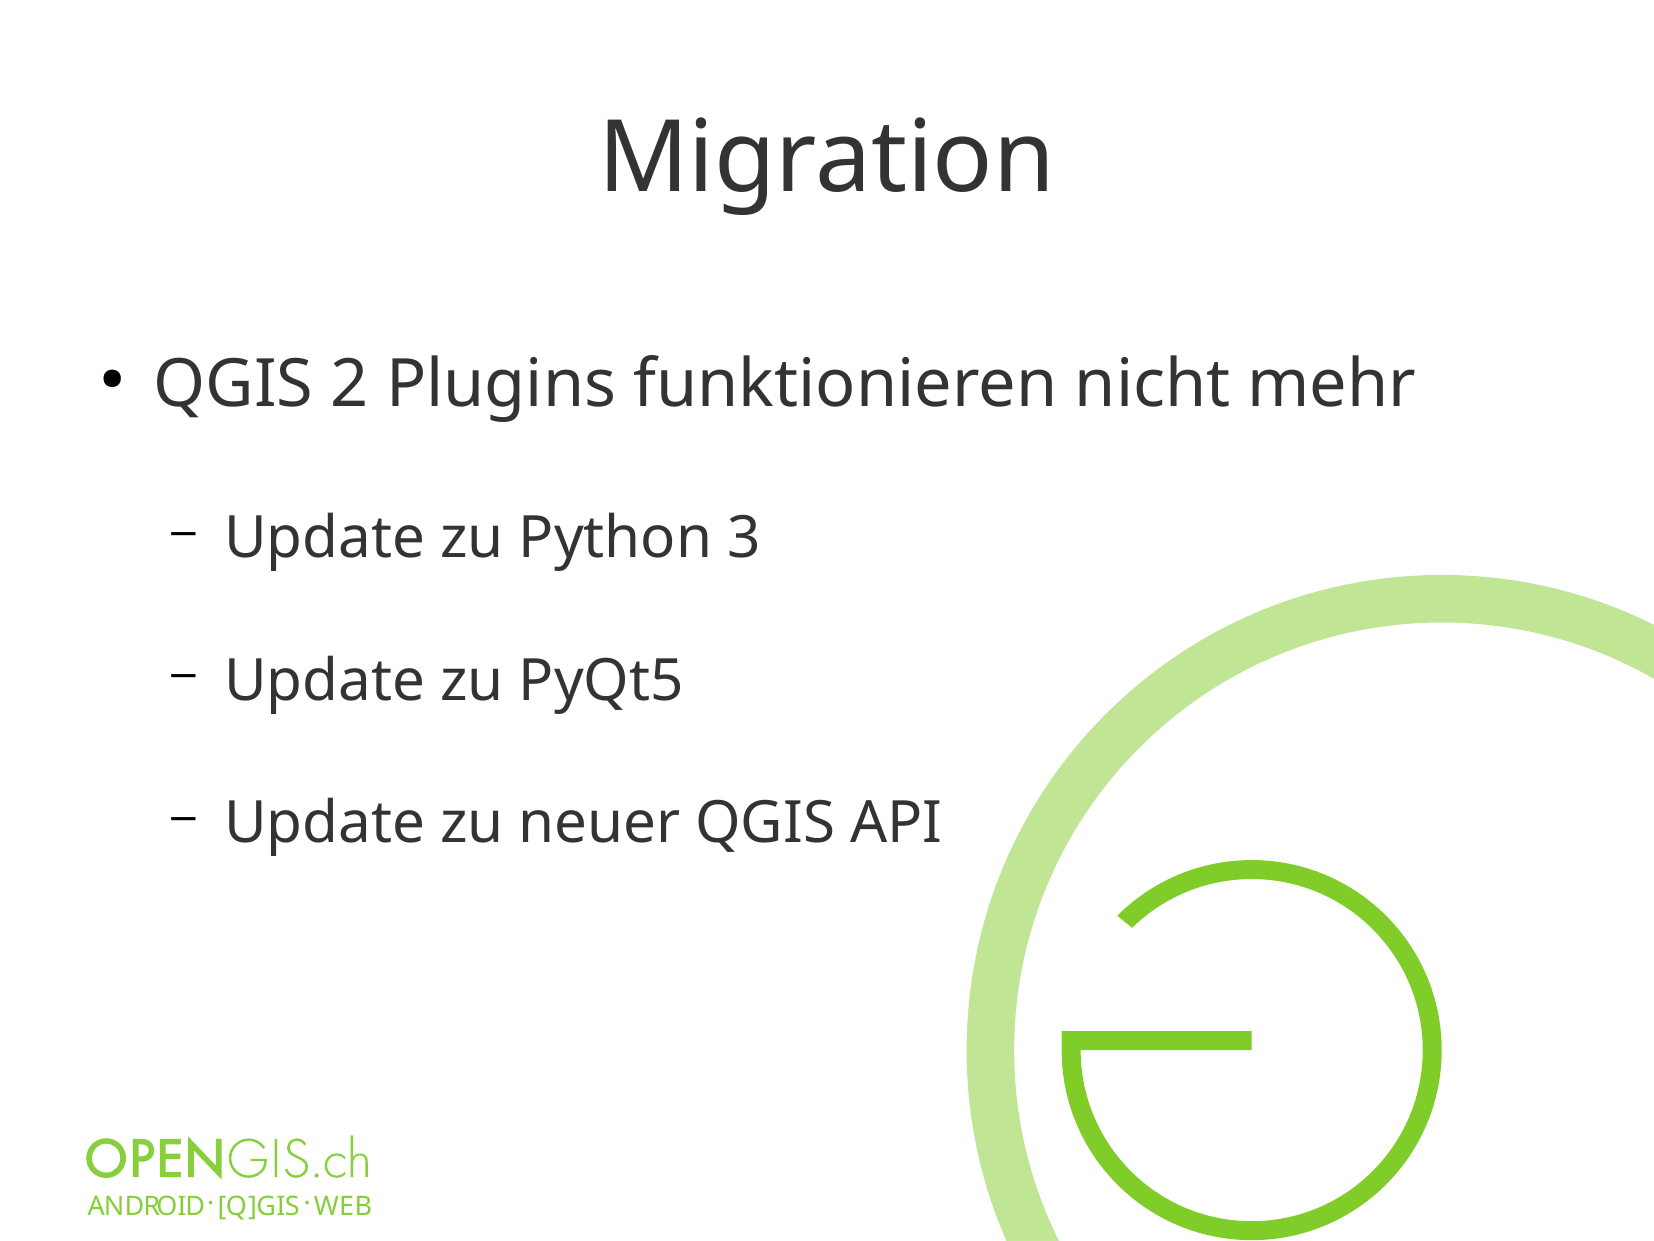

# Migration
QGIS 2 Plugins funktionieren nicht mehr
Update zu Python 3
Update zu PyQt5
Update zu neuer QGIS API